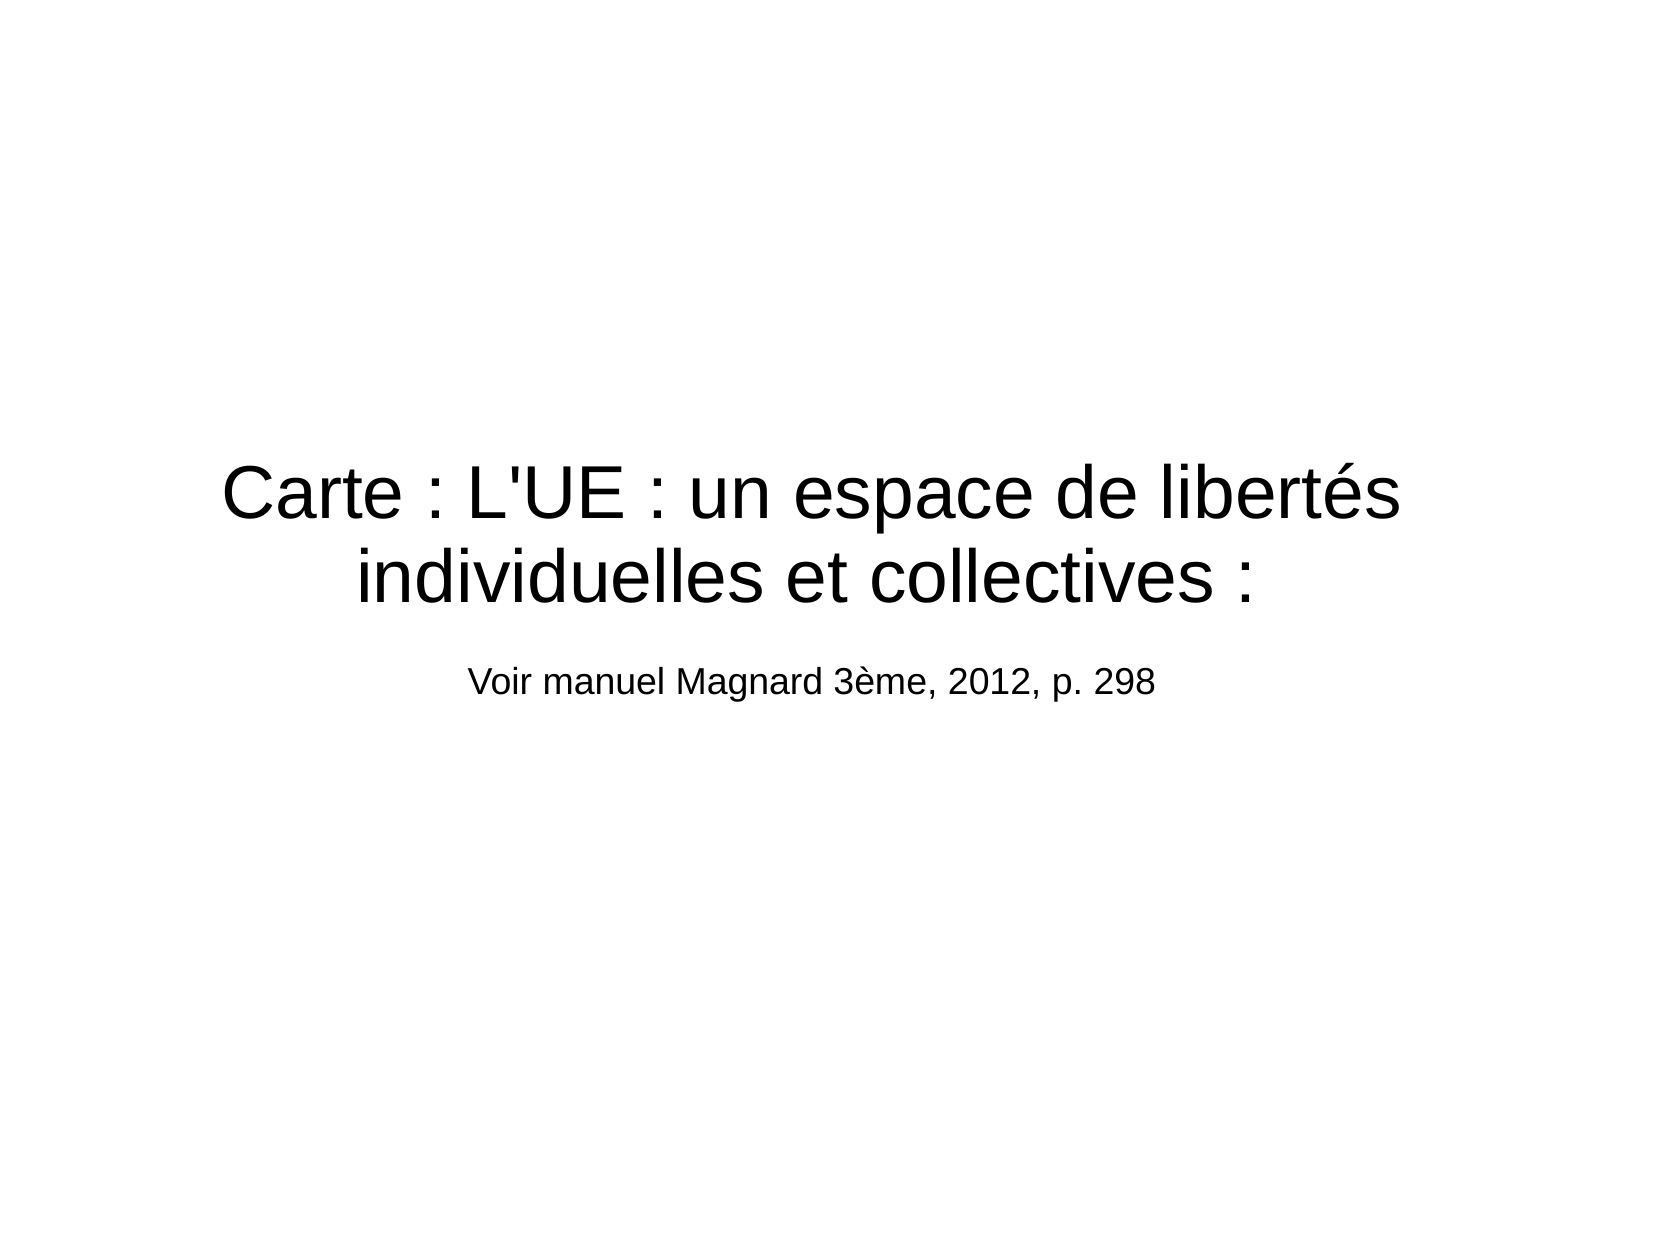

Carte : L'UE : un espace de libertés individuelles et collectives :
Voir manuel Magnard 3ème, 2012, p. 298